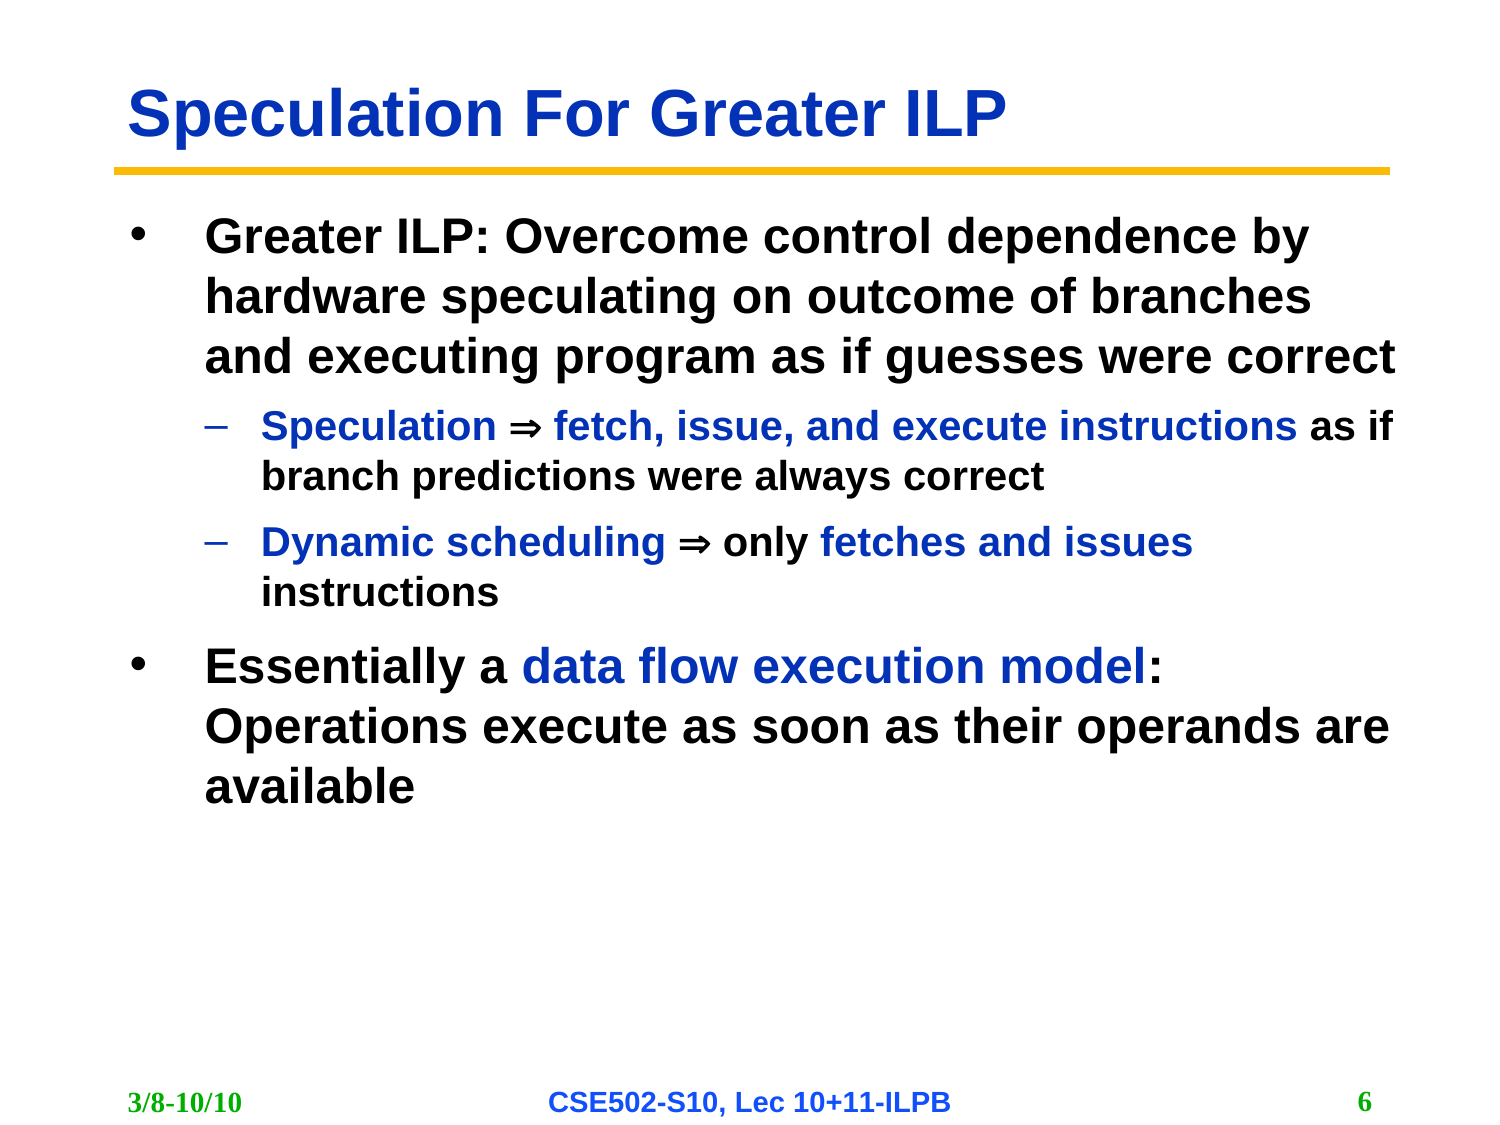

# Speculation For Greater ILP
Greater ILP: Overcome control dependence by hardware speculating on outcome of branches and executing program as if guesses were correct
Speculation  fetch, issue, and execute instructions as if branch predictions were always correct
Dynamic scheduling  only fetches and issues instructions
Essentially a data flow execution model: Operations execute as soon as their operands are available
4
3/8-10/10
CSE502-S10, Lec 10+11-ILPB